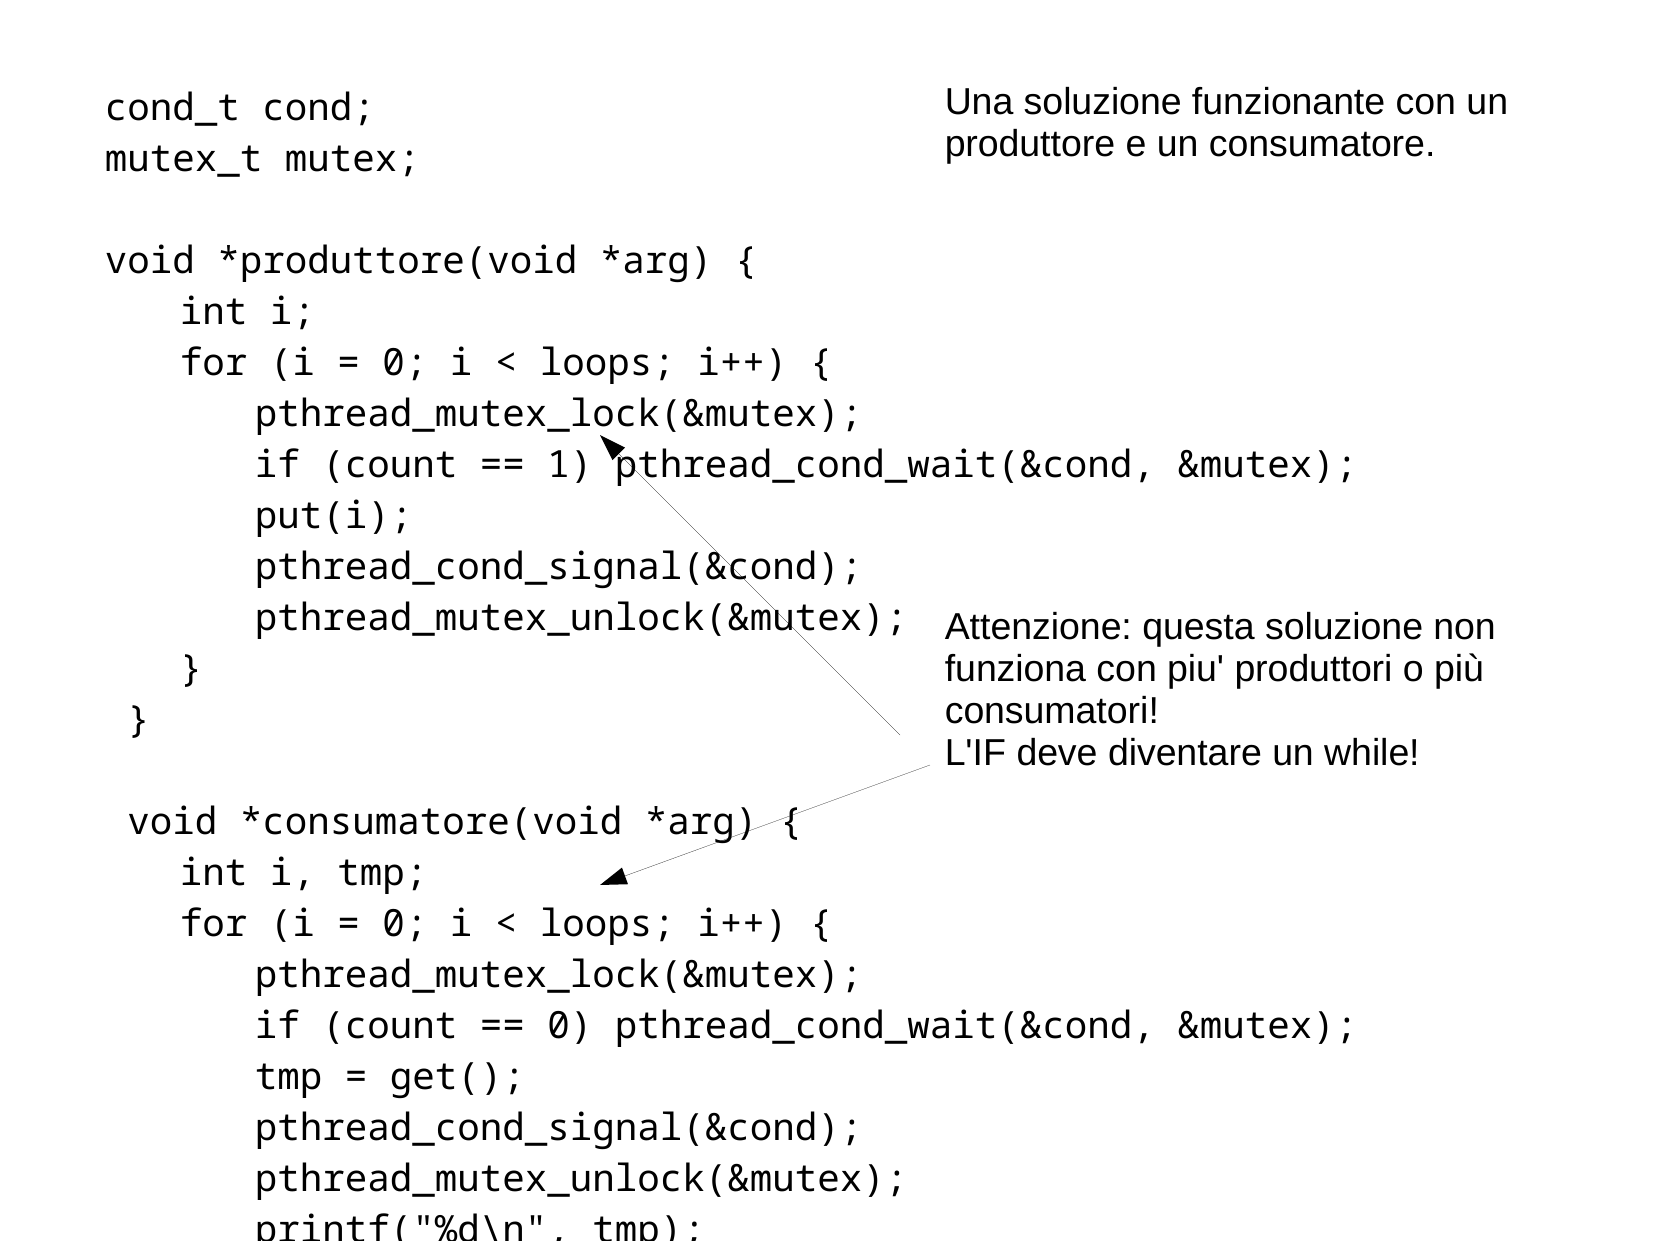

cond_t cond;
mutex_t mutex;
void *produttore(void *arg) {
	int i;
	for (i = 0; i < loops; i++) {
		pthread_mutex_lock(&mutex);
		if (count == 1) pthread_cond_wait(&cond, &mutex);
 		put(i);
 		pthread_cond_signal(&cond);
 		pthread_mutex_unlock(&mutex);
 	}
 }
 void *consumatore(void *arg) {
 	int i, tmp;
 	for (i = 0; i < loops; i++) {
 		pthread_mutex_lock(&mutex);
 		if (count == 0) pthread_cond_wait(&cond, &mutex);
 		tmp = get();
 		pthread_cond_signal(&cond);
 		pthread_mutex_unlock(&mutex);
 		printf("%d\n", tmp);
 	}
 }
Una soluzione funzionante con un produttore e un consumatore.
Attenzione: questa soluzione non funziona con piu' produttori o più consumatori!
L'IF deve diventare un while!